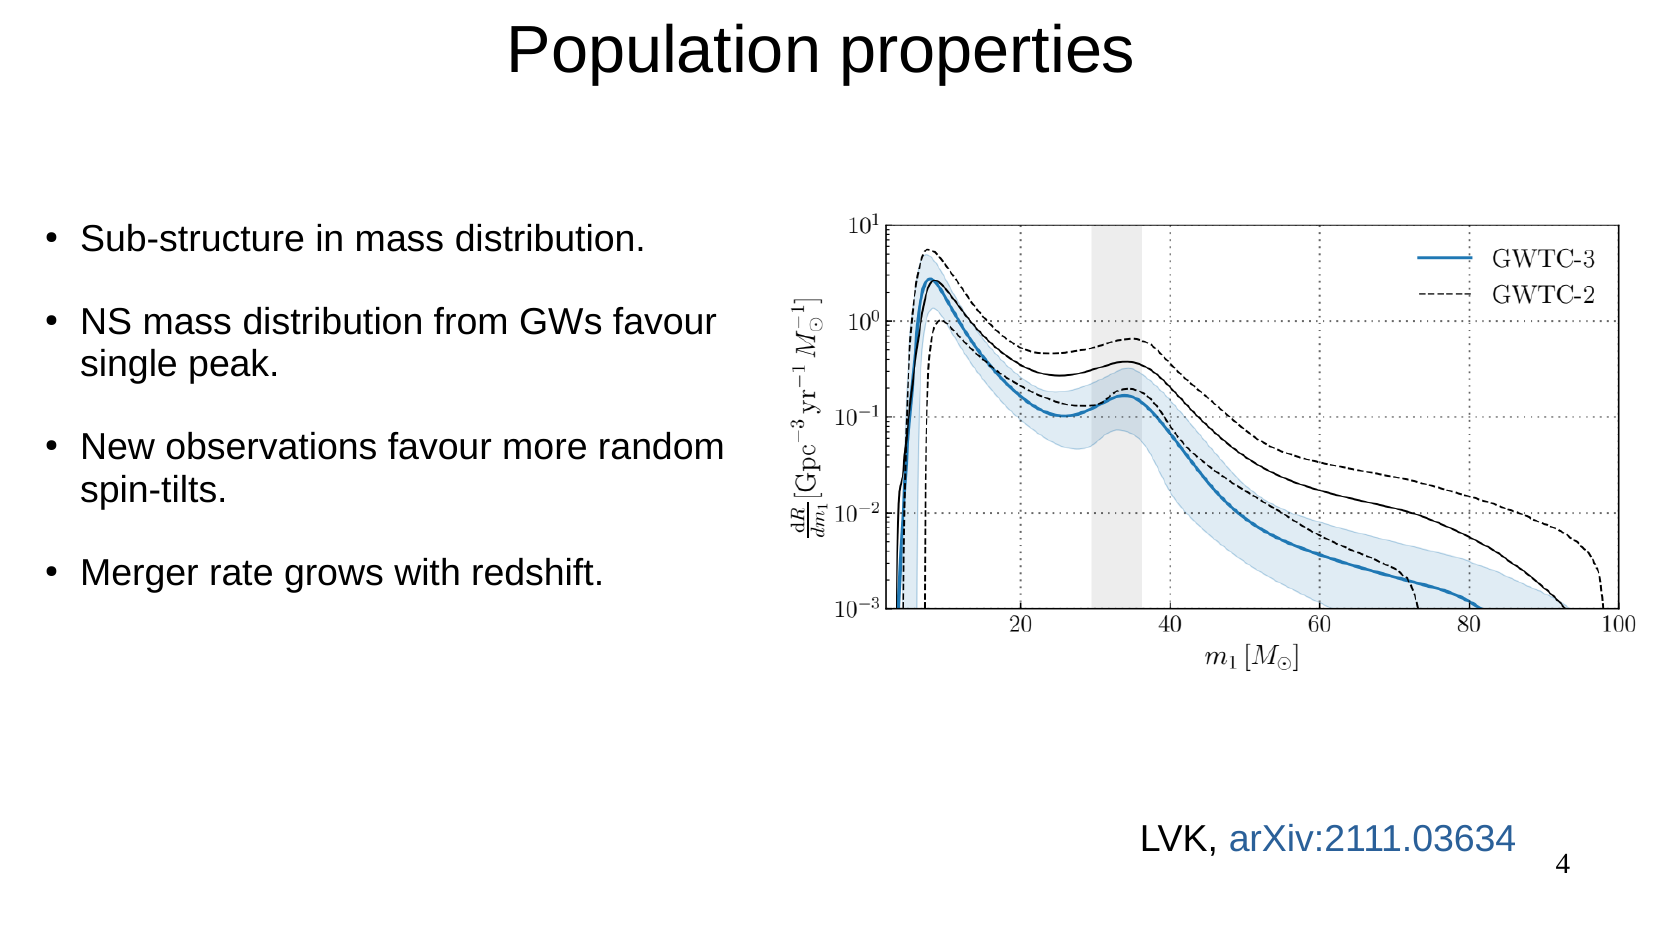

# Population properties
Sub-structure in mass distribution.
NS mass distribution from GWs favour single peak.
New observations favour more random spin-tilts.
Merger rate grows with redshift.
LVK, arXiv:2111.03634
4